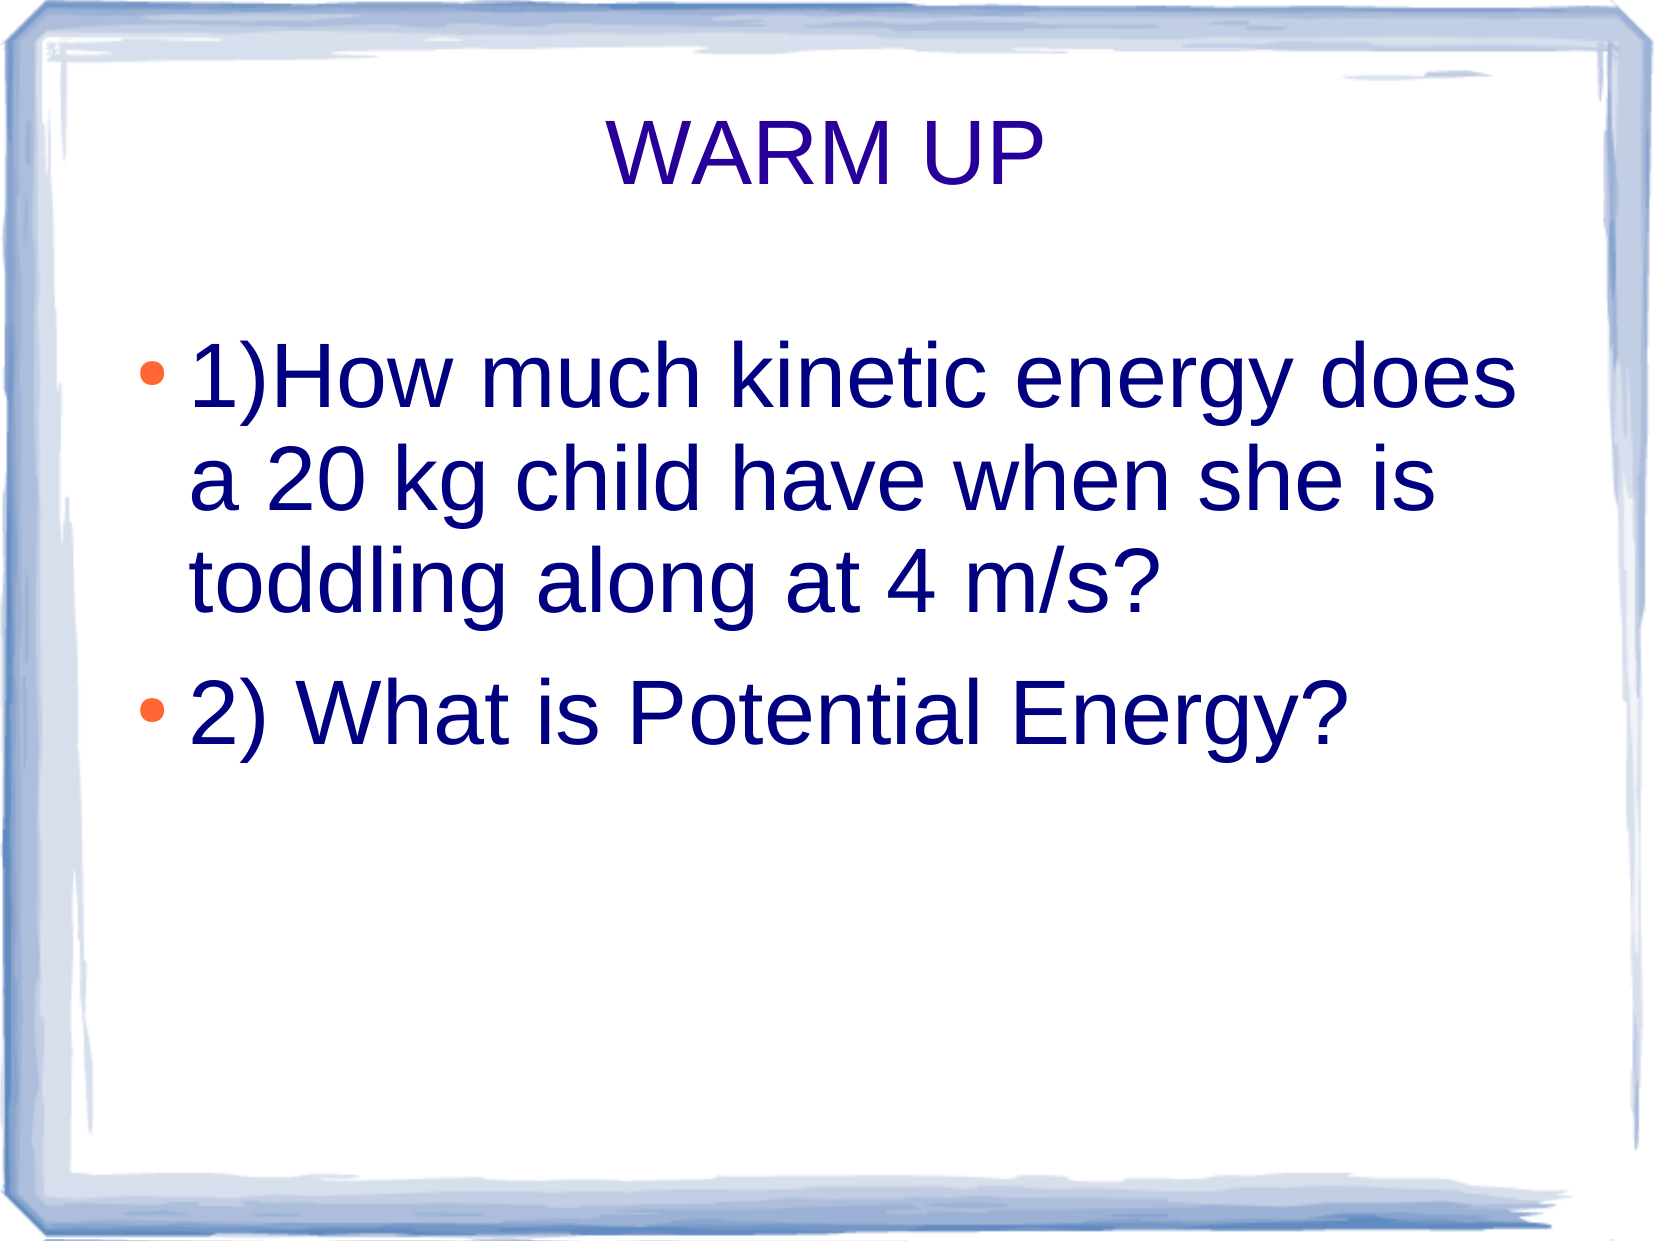

# WARM UP
1)How much kinetic energy does a 20 kg child have when she is toddling along at 4 m/s?
2) What is Potential Energy?